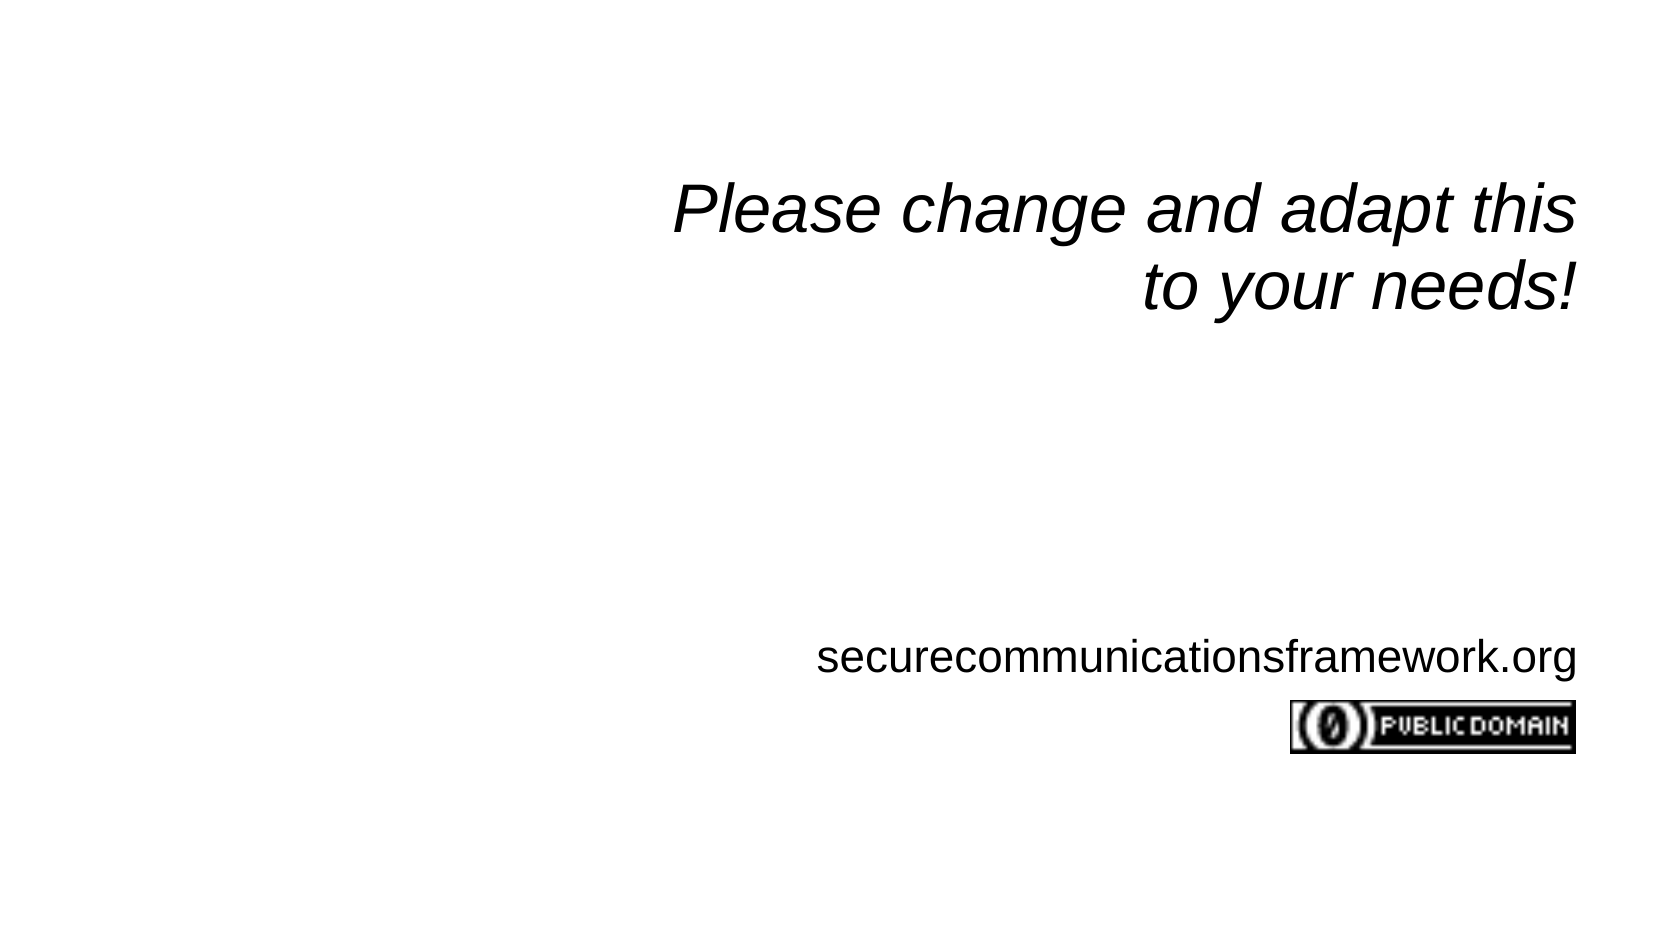

# Please change and adapt this to your needs! securecommunicationsframework.org